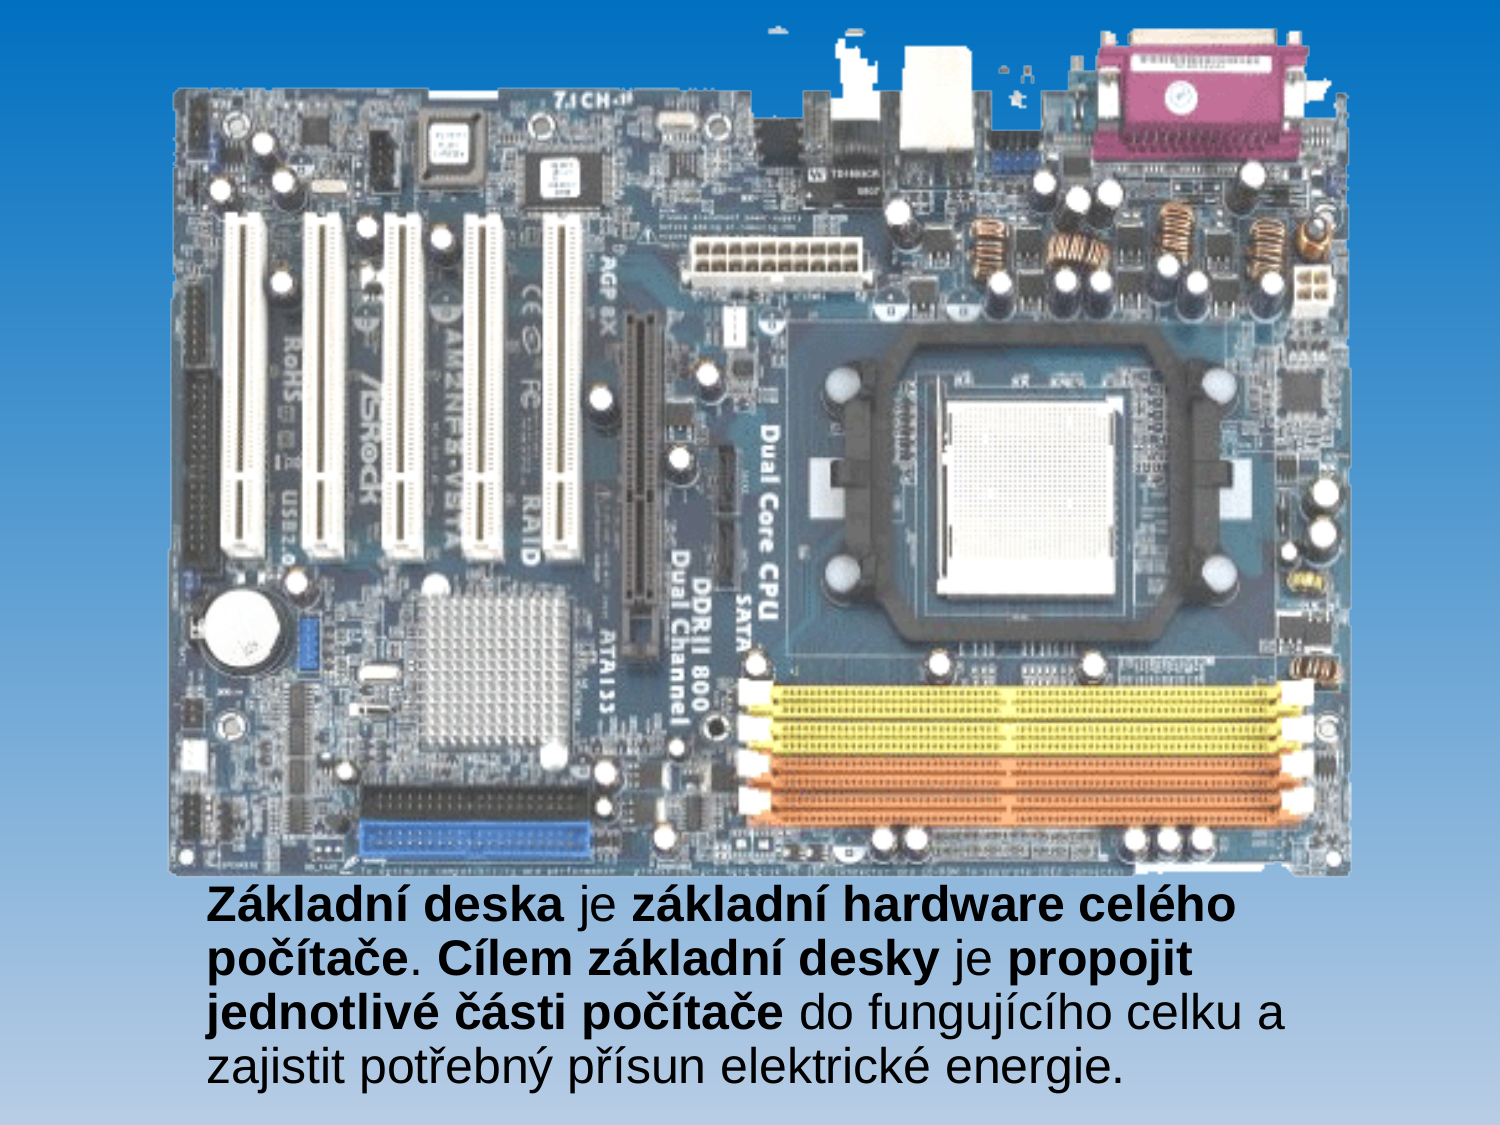

# Základní deska je základní hardware celého počítače. Cílem základní desky je propojit jednotlivé části počítače do fungujícího celku a zajistit potřebný přísun elektrické energie.